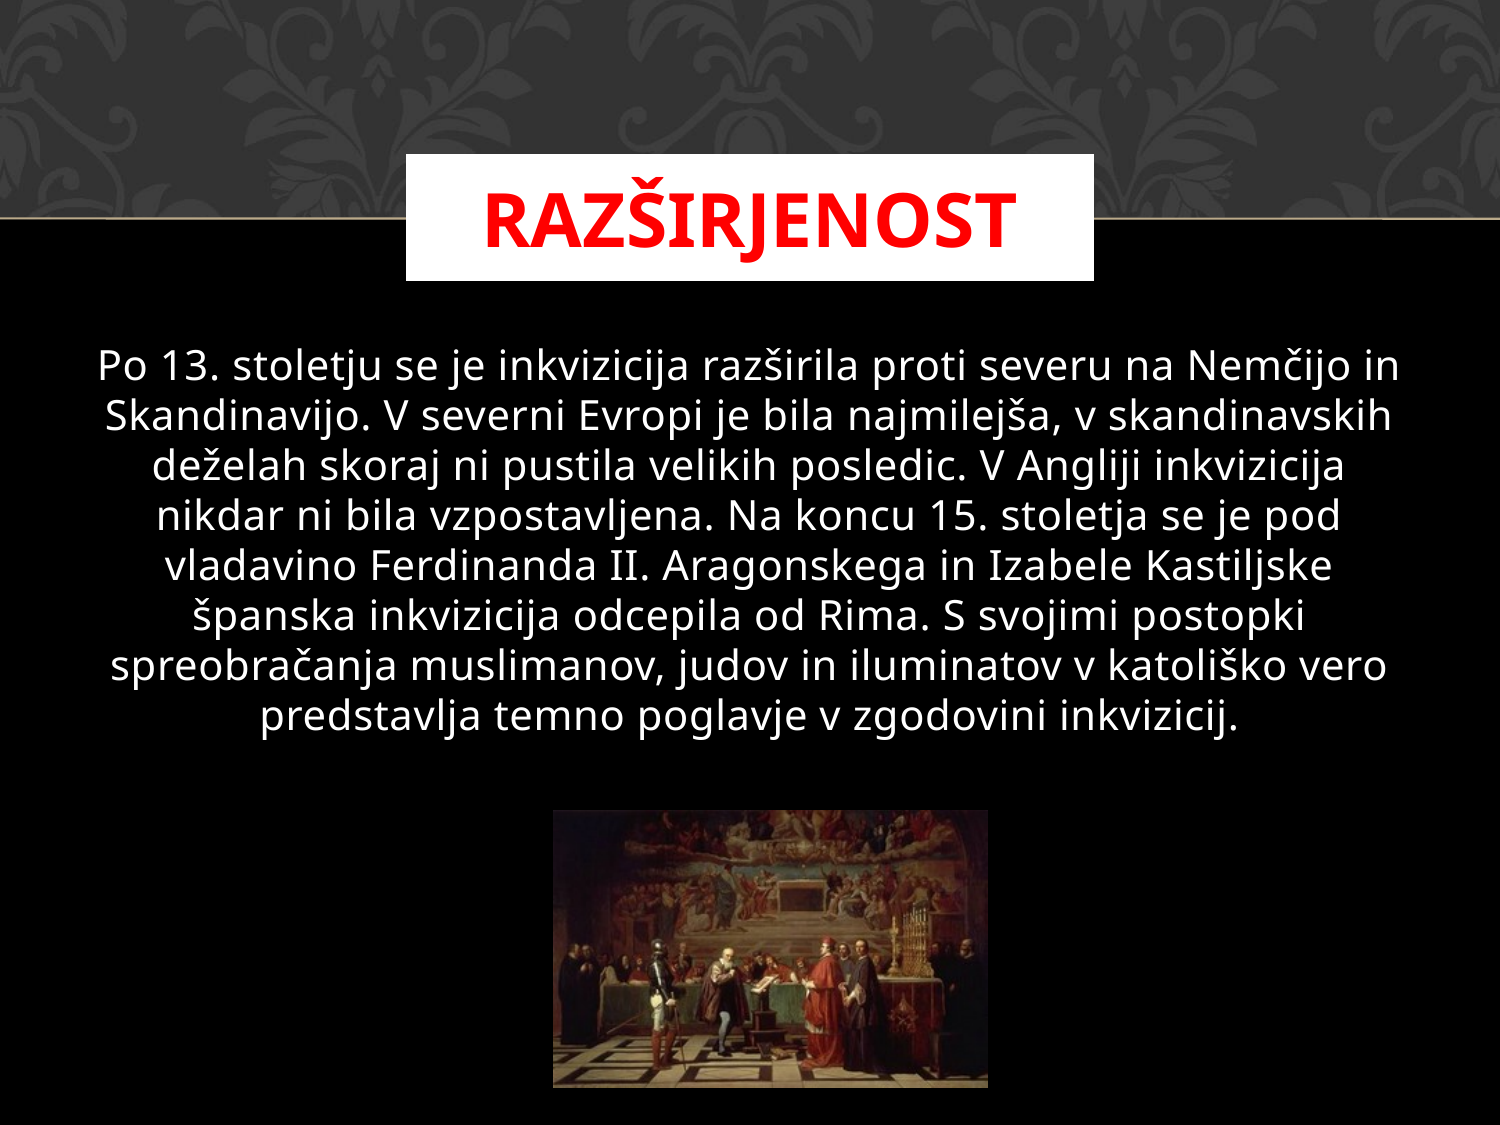

RAZŠIRJENOST
# Po 13. stoletju se je inkvizicija razširila proti severu na Nemčijo in Skandinavijo. V severni Evropi je bila najmilejša, v skandinavskih deželah skoraj ni pustila velikih posledic. V Angliji inkvizicija nikdar ni bila vzpostavljena. Na koncu 15. stoletja se je pod vladavino Ferdinanda II. Aragonskega in Izabele Kastiljske španska inkvizicija odcepila od Rima. S svojimi postopki spreobračanja muslimanov, judov in iluminatov v katoliško vero predstavlja temno poglavje v zgodovini inkvizicij.